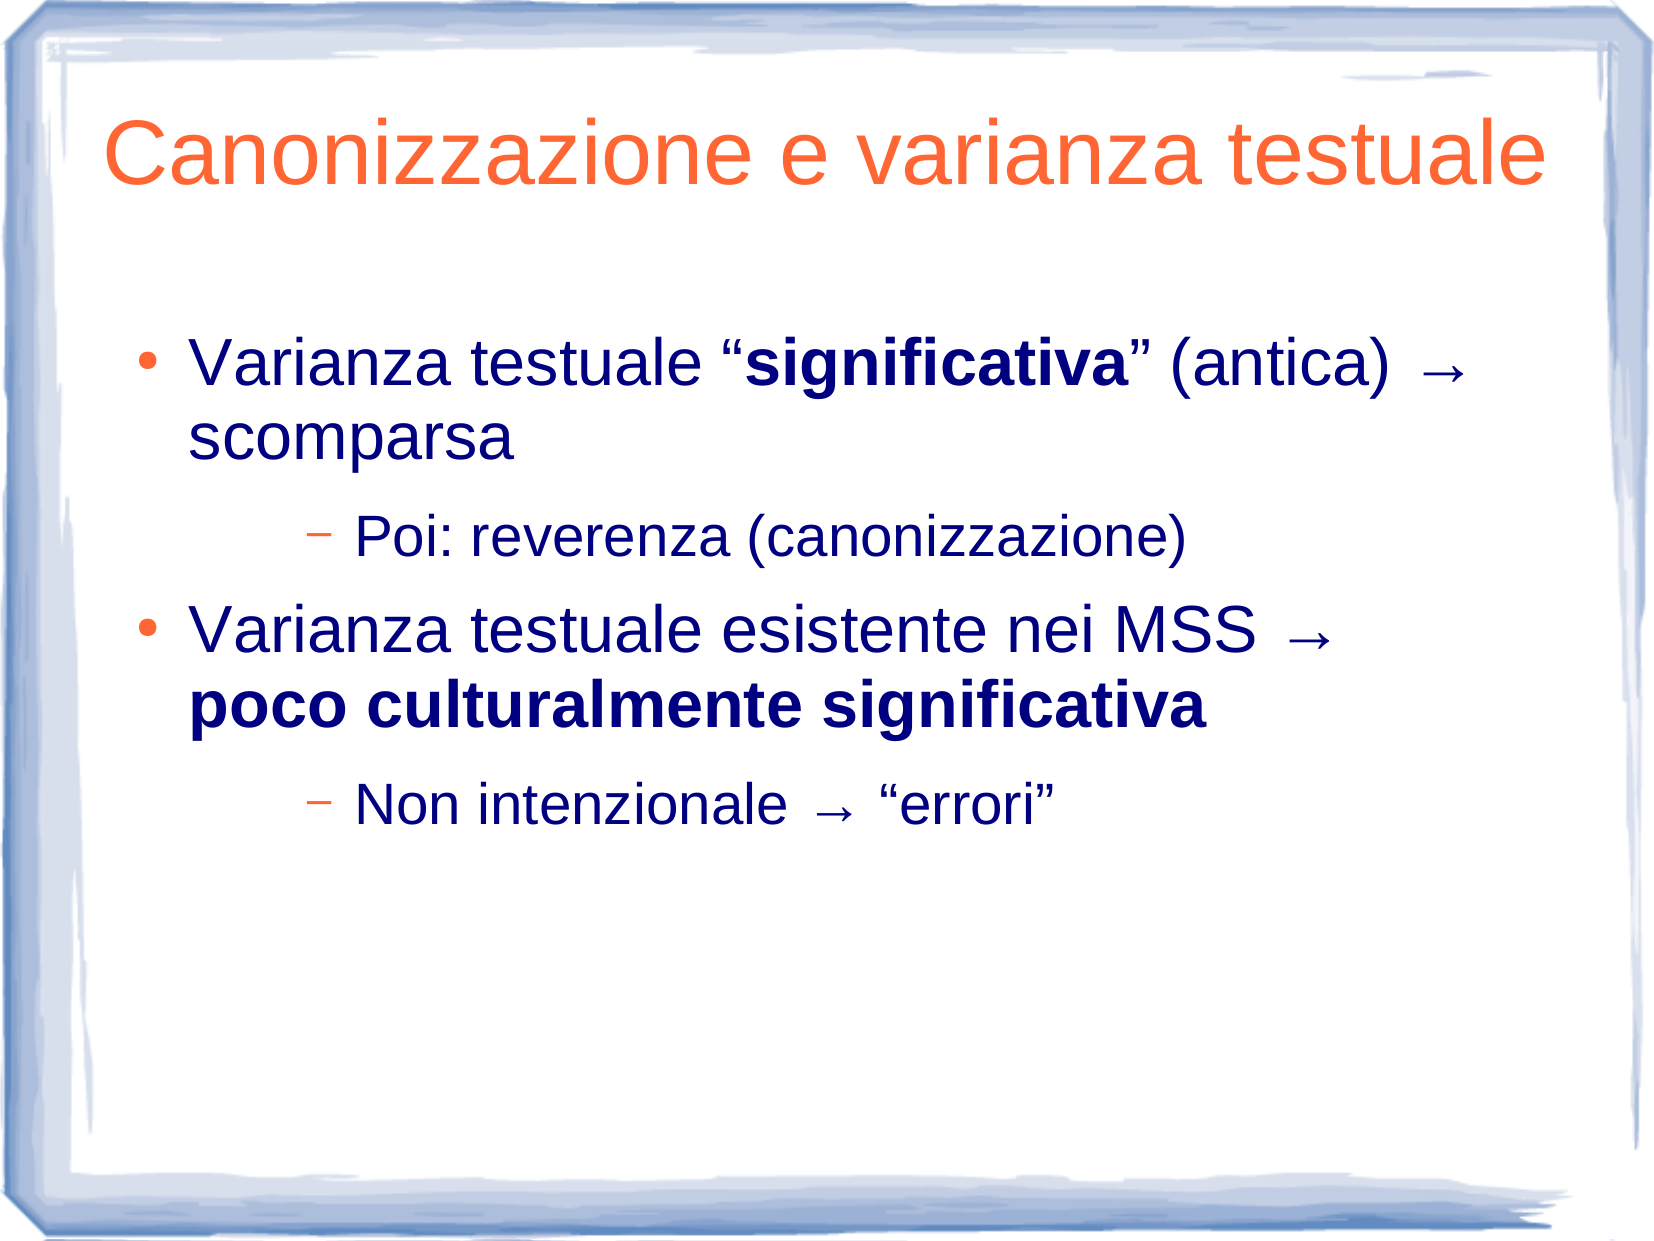

# Canonizzazione e varianza testuale
Varianza testuale “significativa” (antica) → scomparsa
Poi: reverenza (canonizzazione)
Varianza testuale esistente nei MSS →
poco culturalmente significativa
Non intenzionale → “errori”